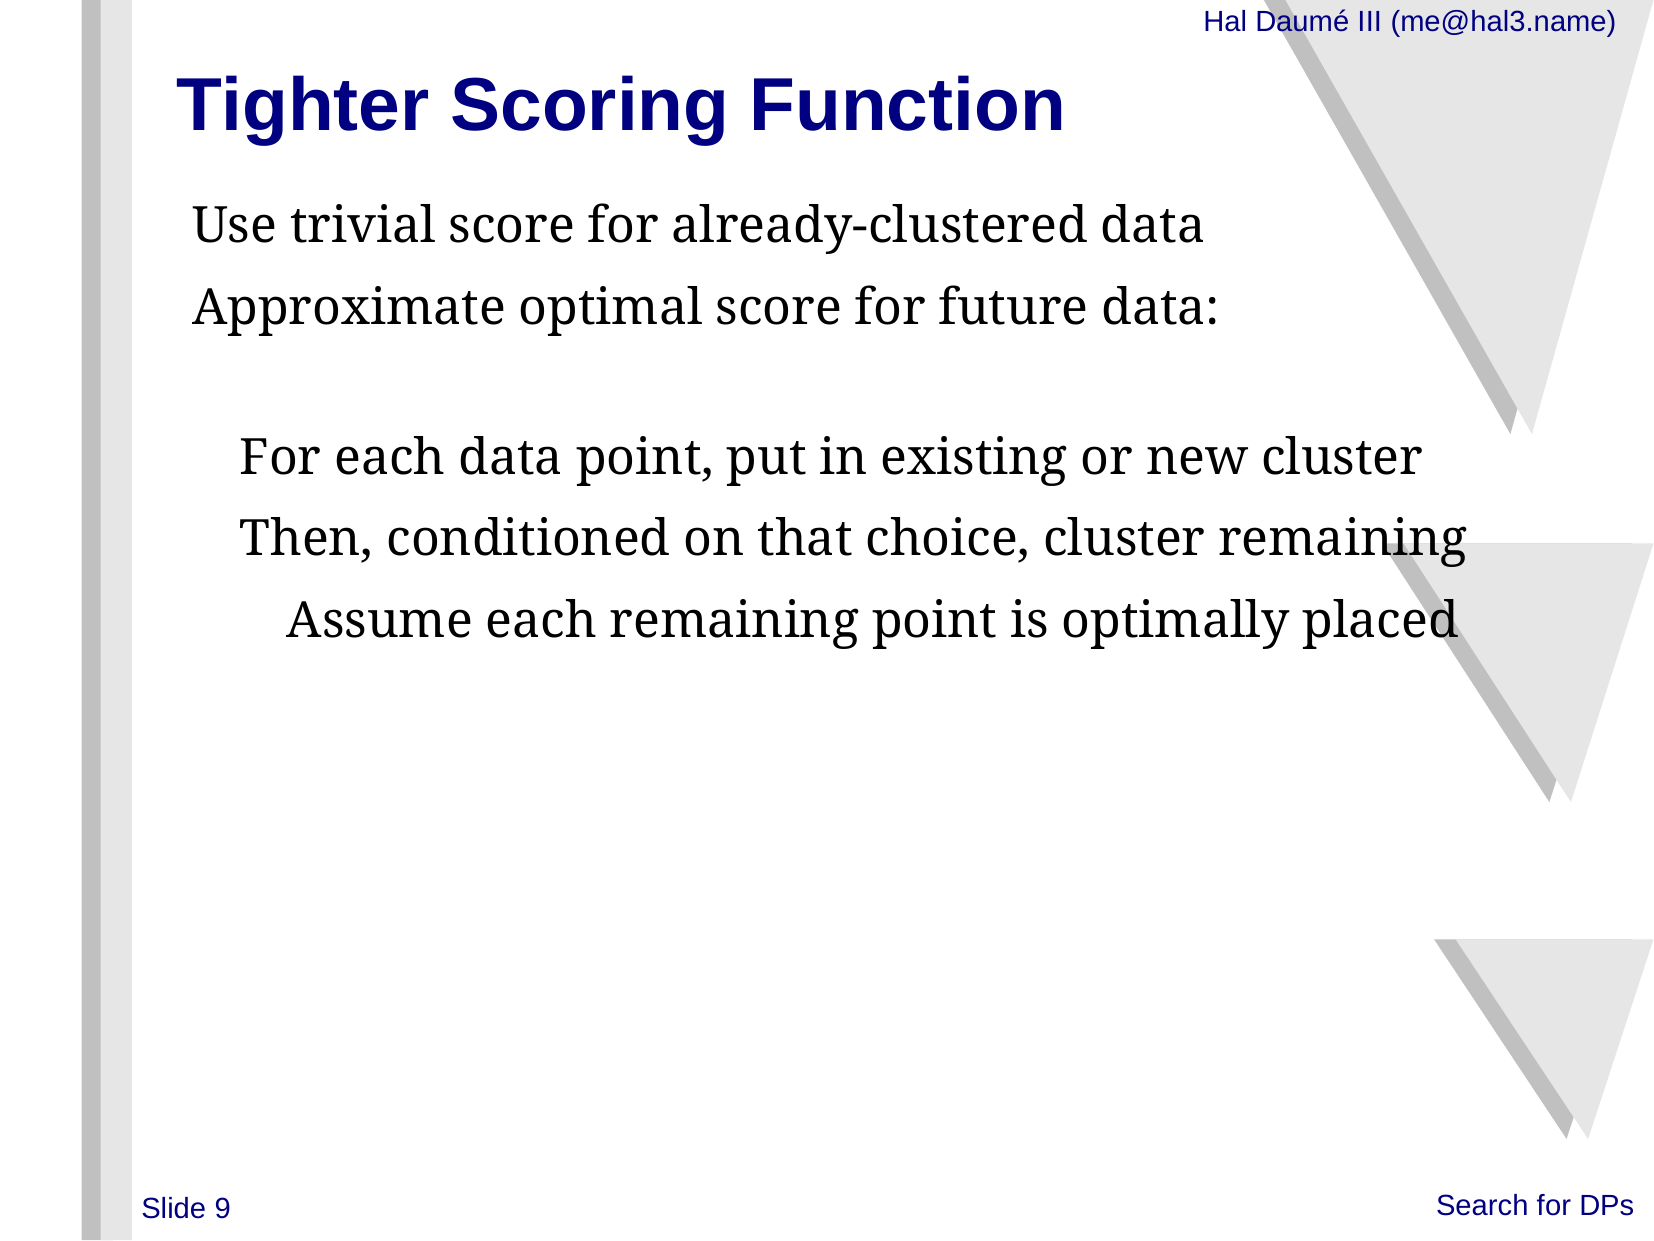

# Tighter Scoring Function
Use trivial score for already-clustered data
Approximate optimal score for future data:
For each data point, put in existing or new cluster
Then, conditioned on that choice, cluster remaining
Assume each remaining point is optimally placed